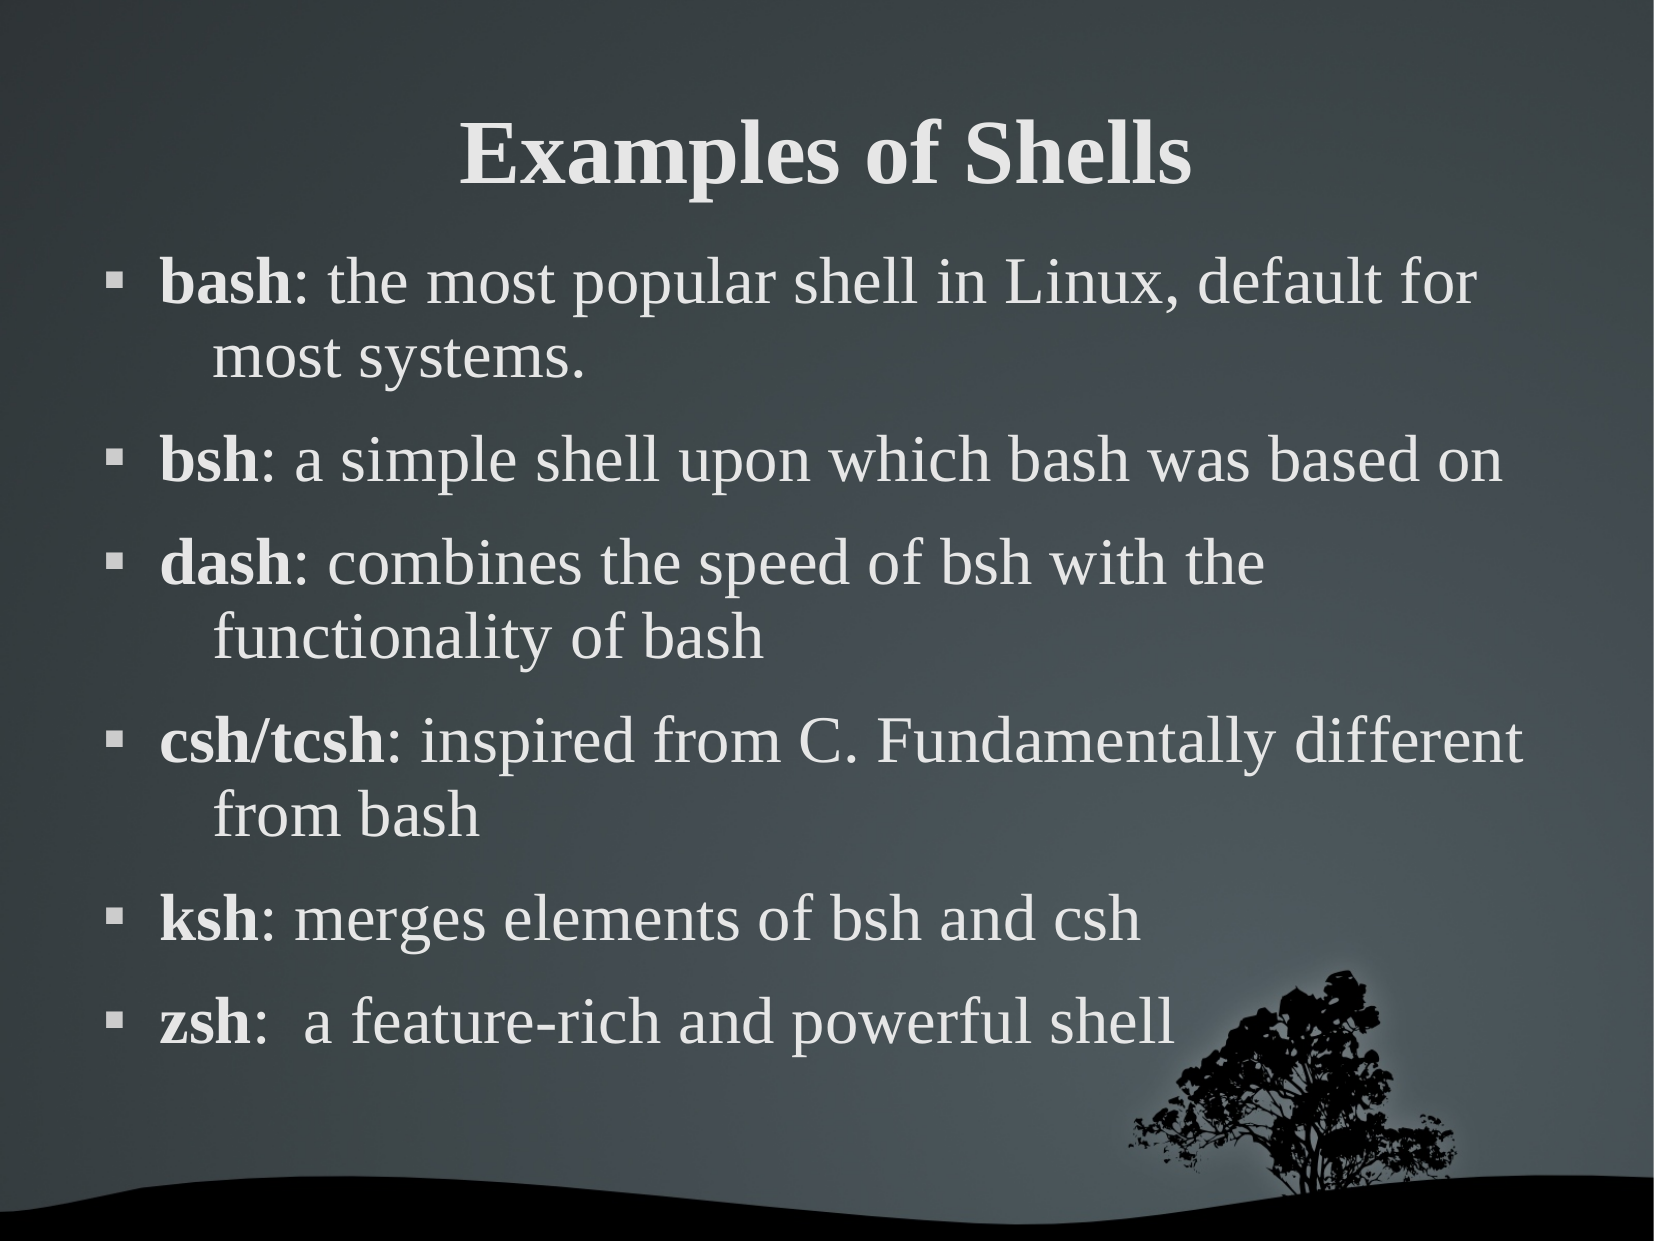

# Examples of Shells
bash: the most popular shell in Linux, default for most systems.
bsh: a simple shell upon which bash was based on
dash: combines the speed of bsh with the functionality of bash
csh/tcsh: inspired from C. Fundamentally different from bash
ksh: merges elements of bsh and csh
zsh: a feature-rich and powerful shell